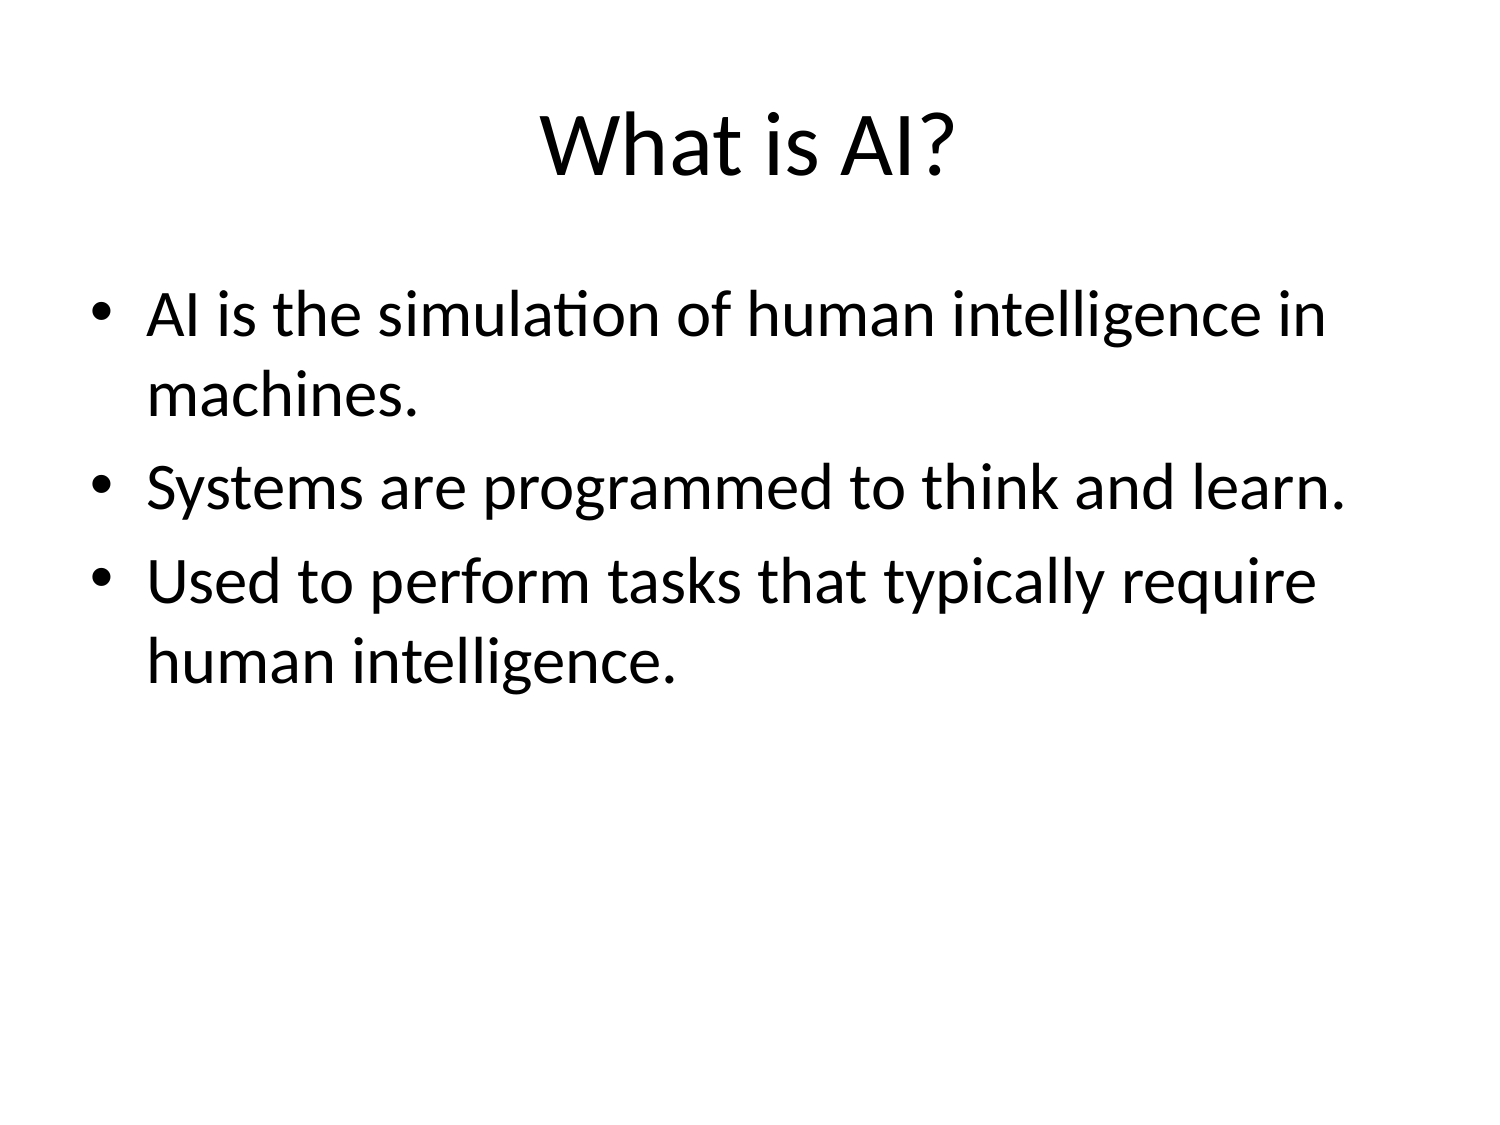

# What is AI?
AI is the simulation of human intelligence in machines.
Systems are programmed to think and learn.
Used to perform tasks that typically require human intelligence.